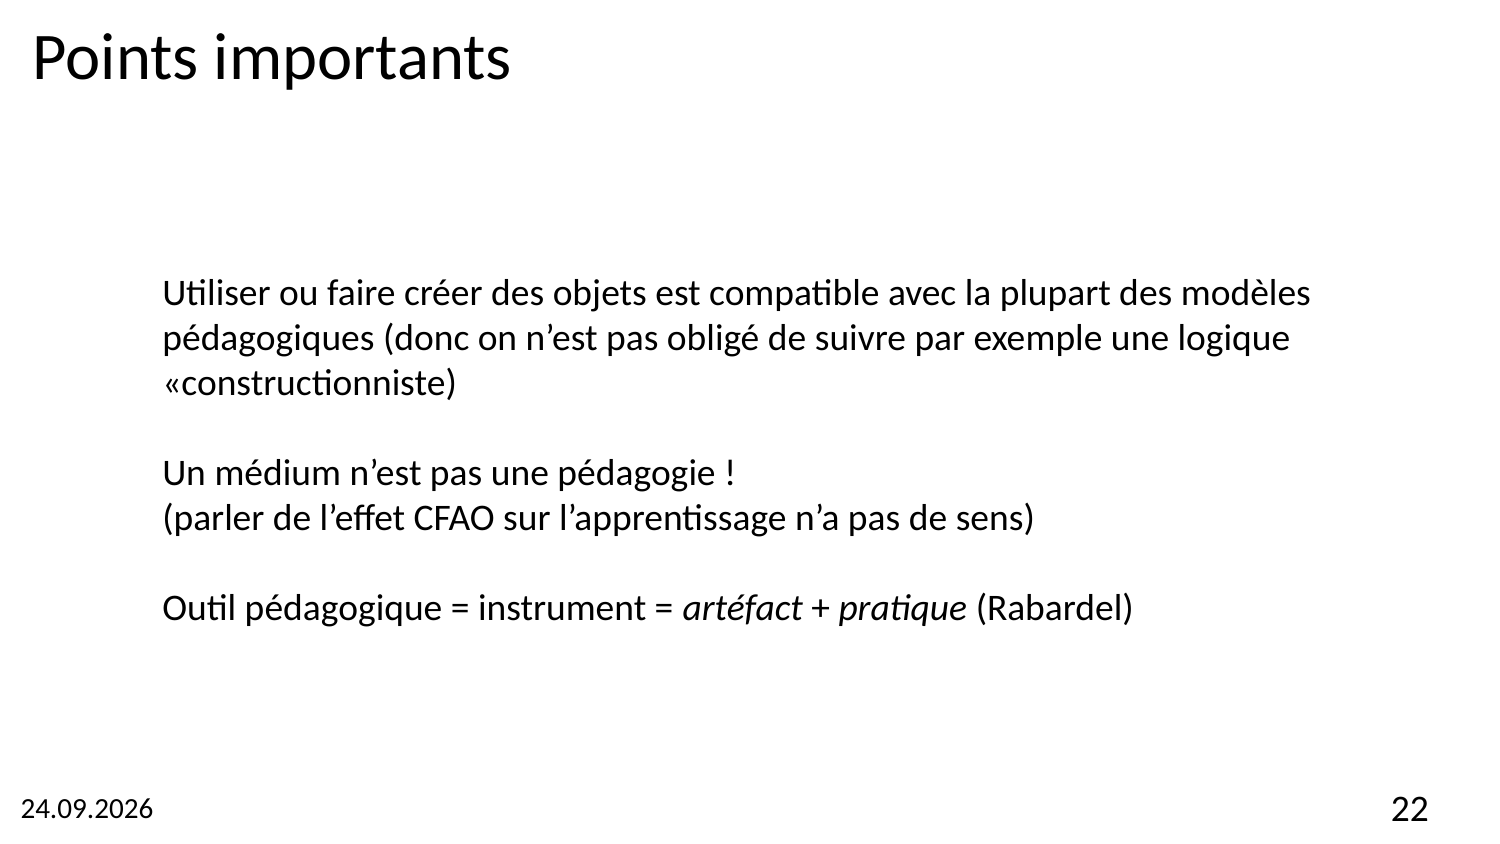

Points importants
Utiliser ou faire créer des objets est compatible avec la plupart des modèles pédagogiques (donc on n’est pas obligé de suivre par exemple une logique «constructionniste)
Un médium n’est pas une pédagogie !
(parler de l’effet CFAO sur l’apprentissage n’a pas de sens)
Outil pédagogique = instrument = artéfact + pratique (Rabardel)